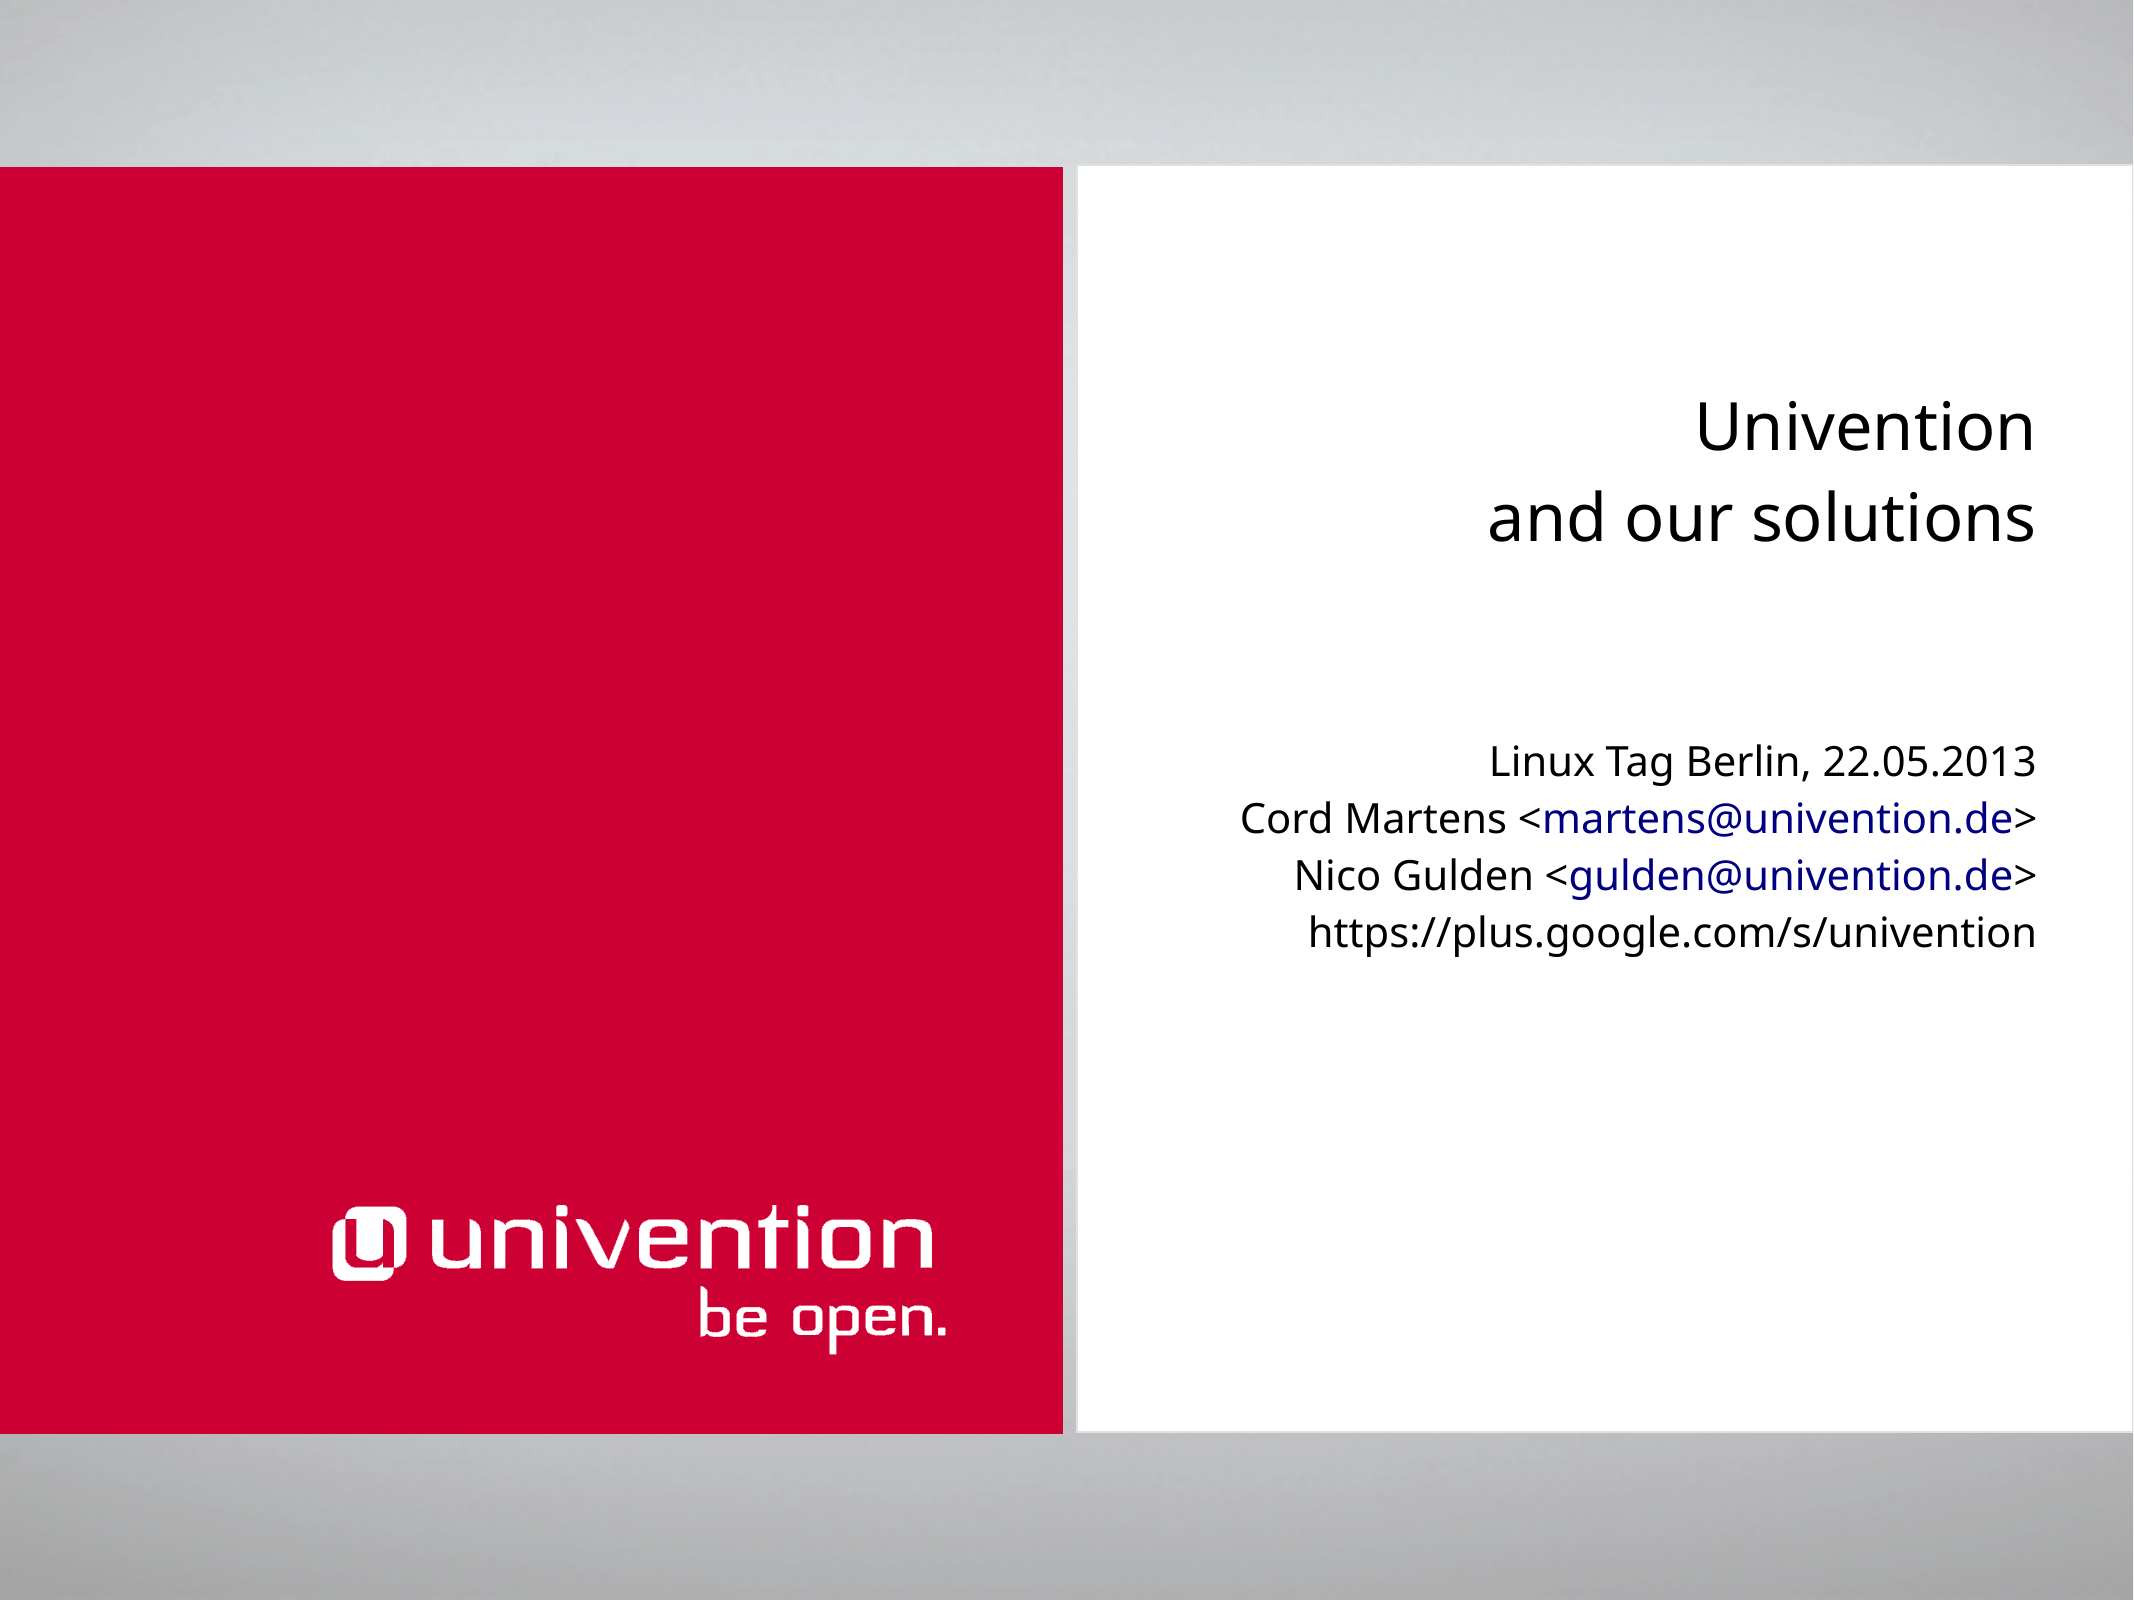

# Univention and our solutions Linux Tag Berlin, 22.05.2013 Cord Martens <martens@univention.de> Nico Gulden <gulden@univention.de> https://plus.google.com/s/univention